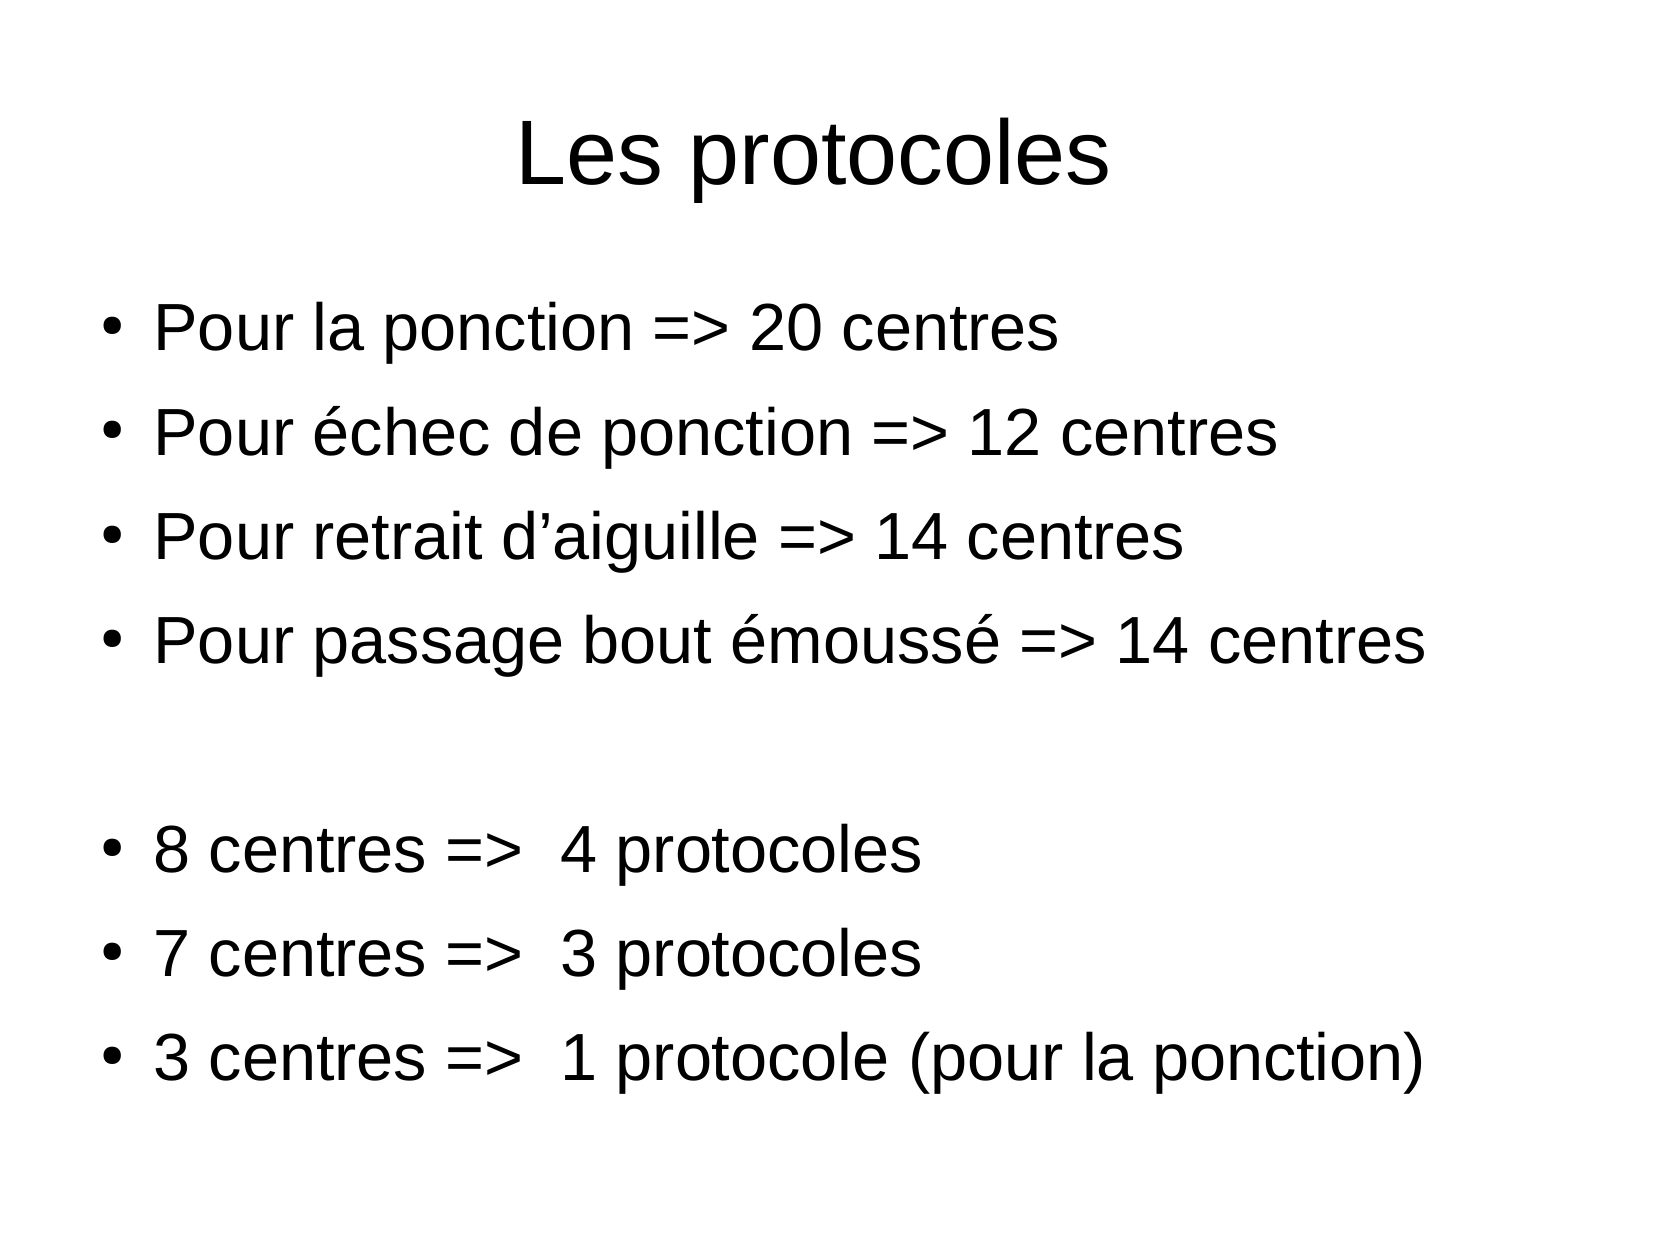

# Les protocoles
Pour la ponction => 20 centres
Pour échec de ponction => 12 centres
Pour retrait d’aiguille => 14 centres
Pour passage bout émoussé => 14 centres
8 centres => 4 protocoles
7 centres => 3 protocoles
3 centres => 1 protocole (pour la ponction)